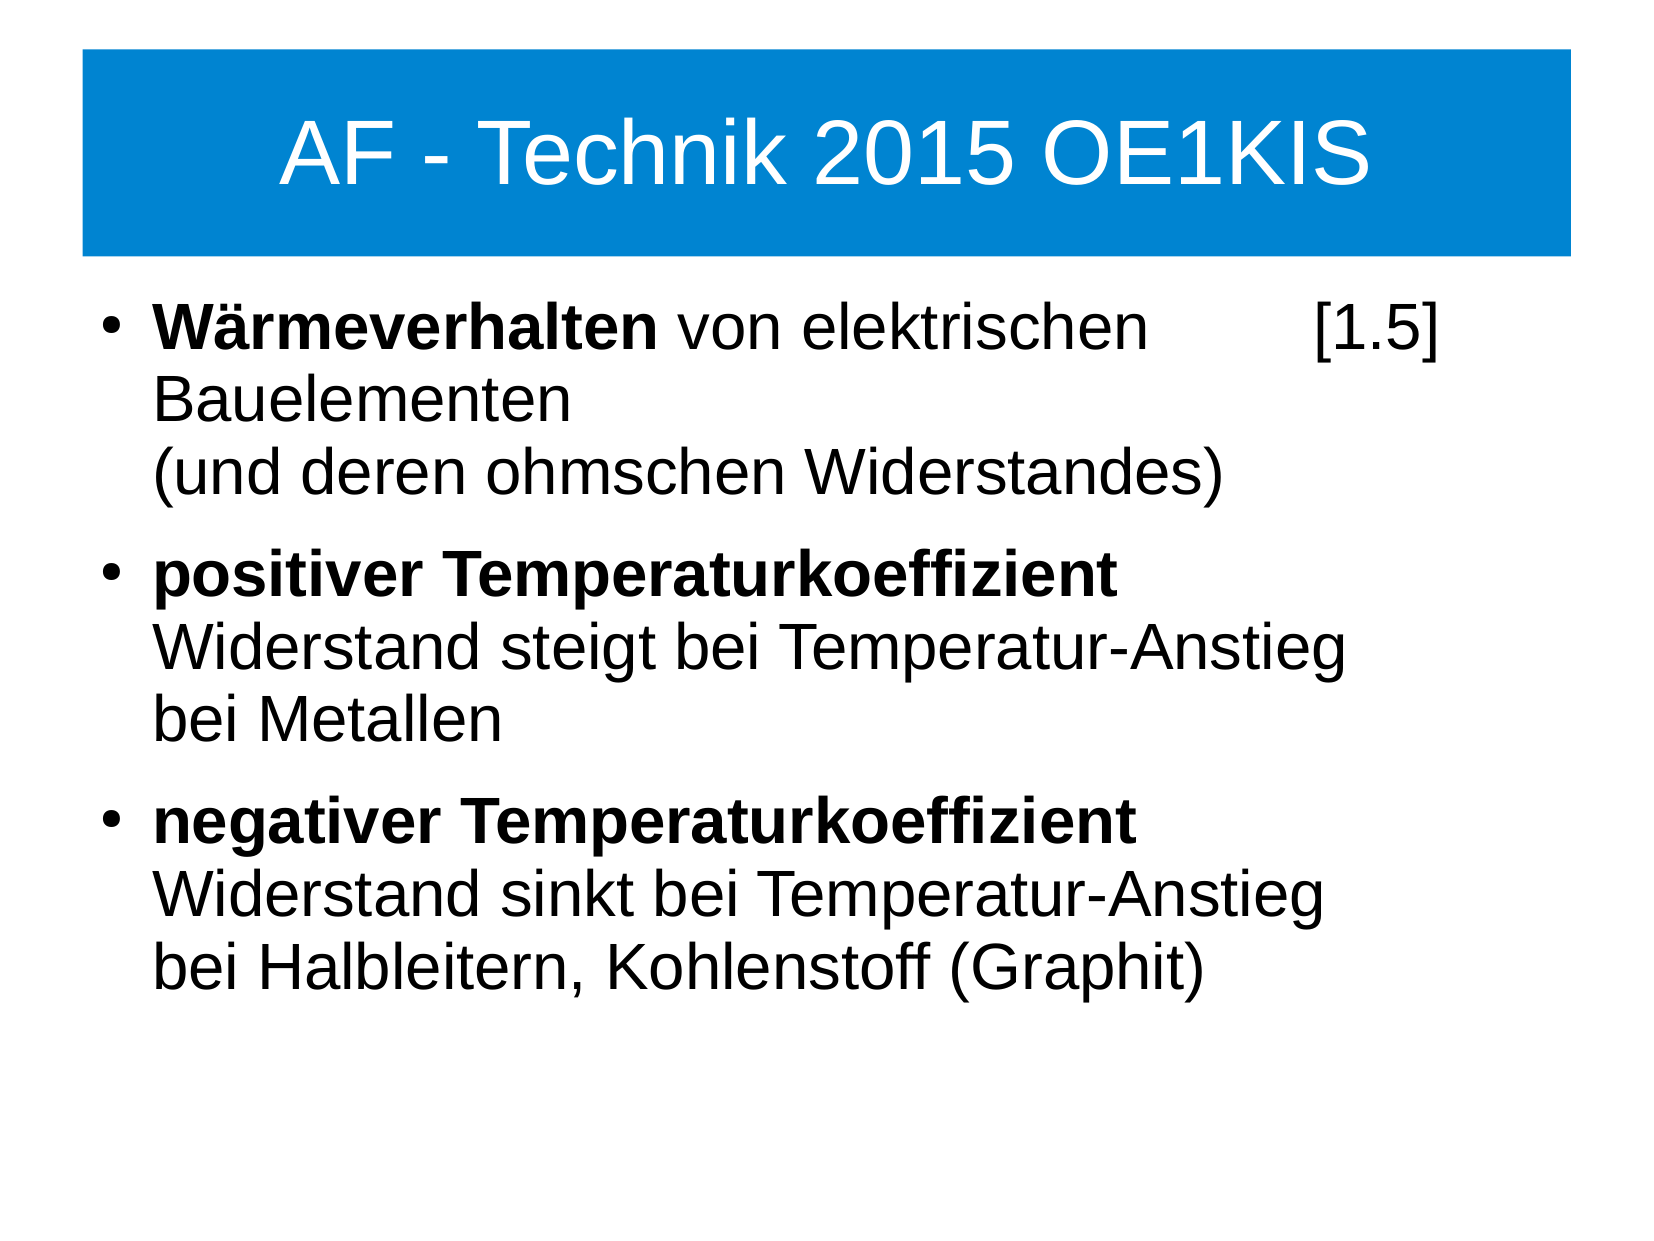

#
AF - Technik 2015 OE1KIS
Wärmeverhalten von elektrischen [1.5] Bauelementen
(und deren ohmschen Widerstandes)
positiver Temperaturkoeffizient
Widerstand steigt bei Temperatur-Anstieg
bei Metallen
negativer Temperaturkoeffizient
Widerstand sinkt bei Temperatur-Anstieg
bei Halbleitern, Kohlenstoff (Graphit)